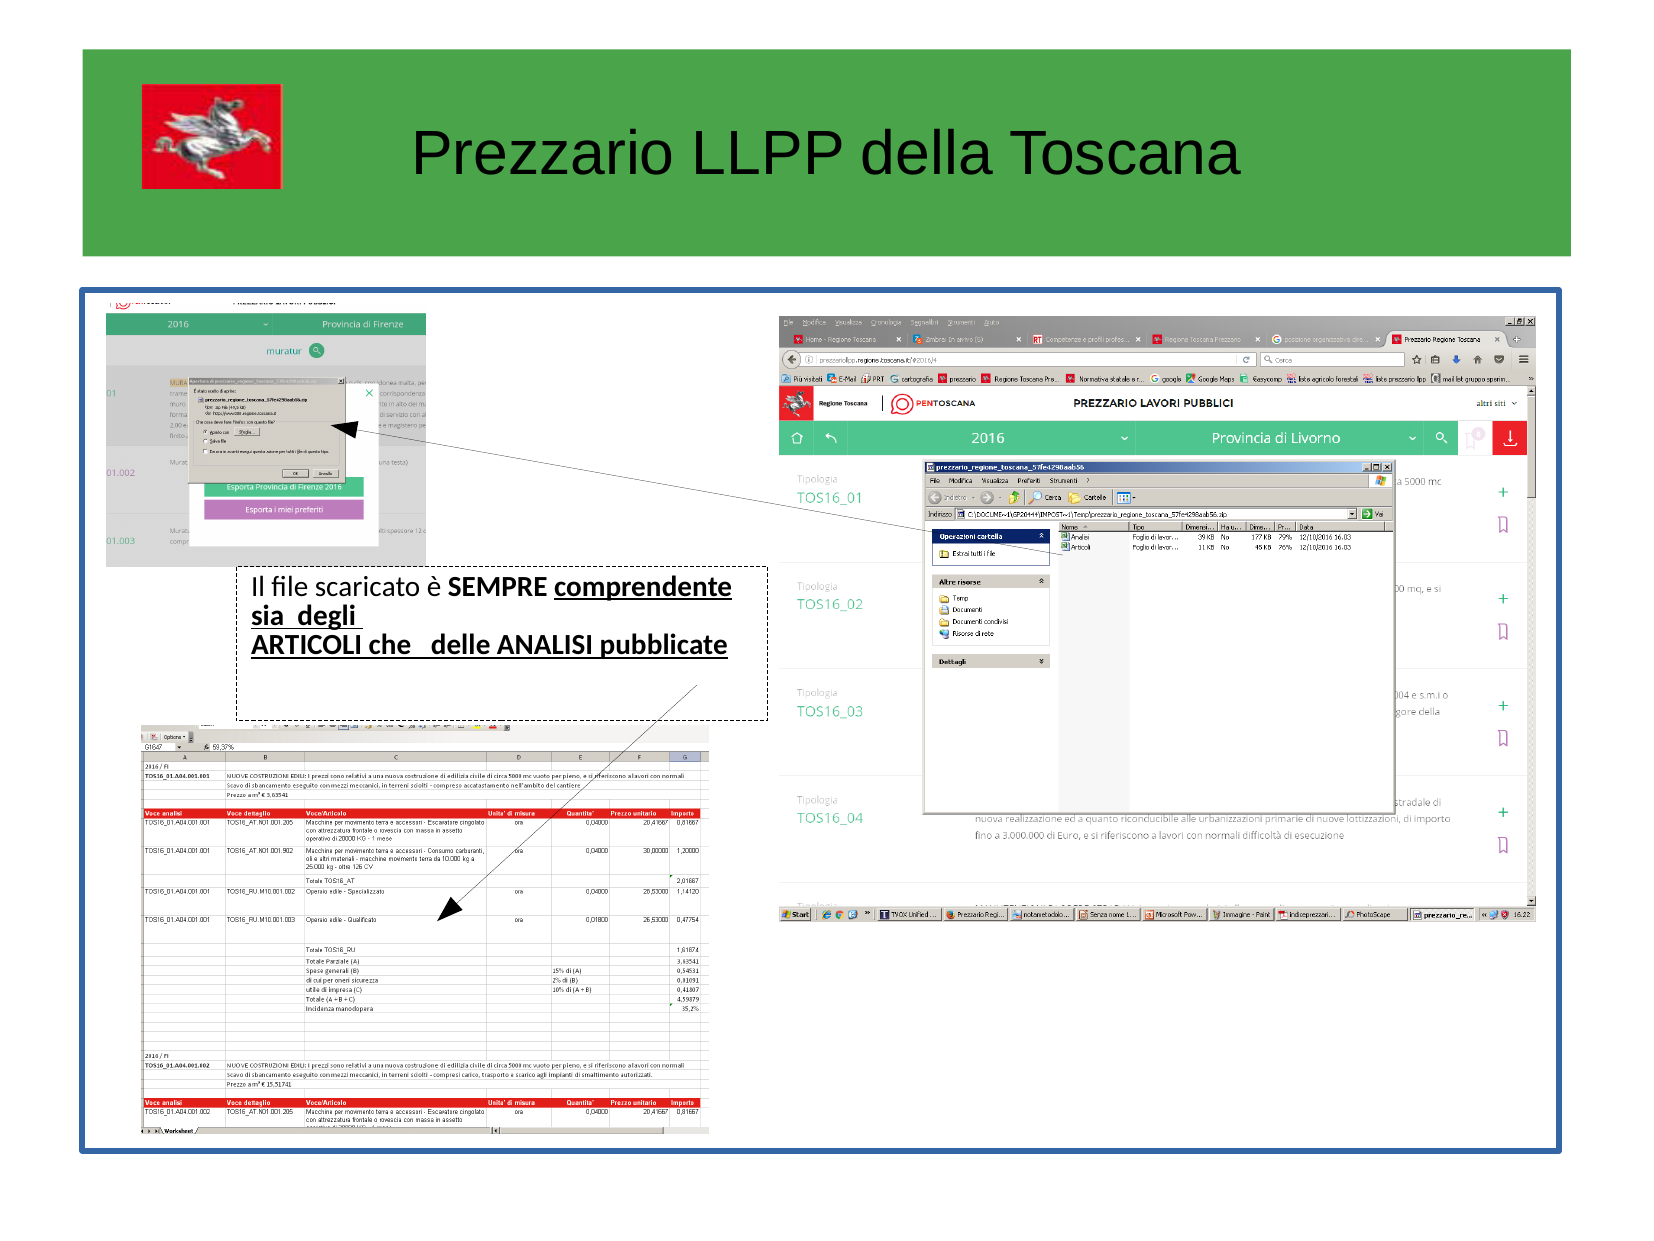

# Prezzario LLPP della Toscana
Il file scaricato è SEMPRE comprendente sia degli
ARTICOLI che delle ANALISI pubblicate